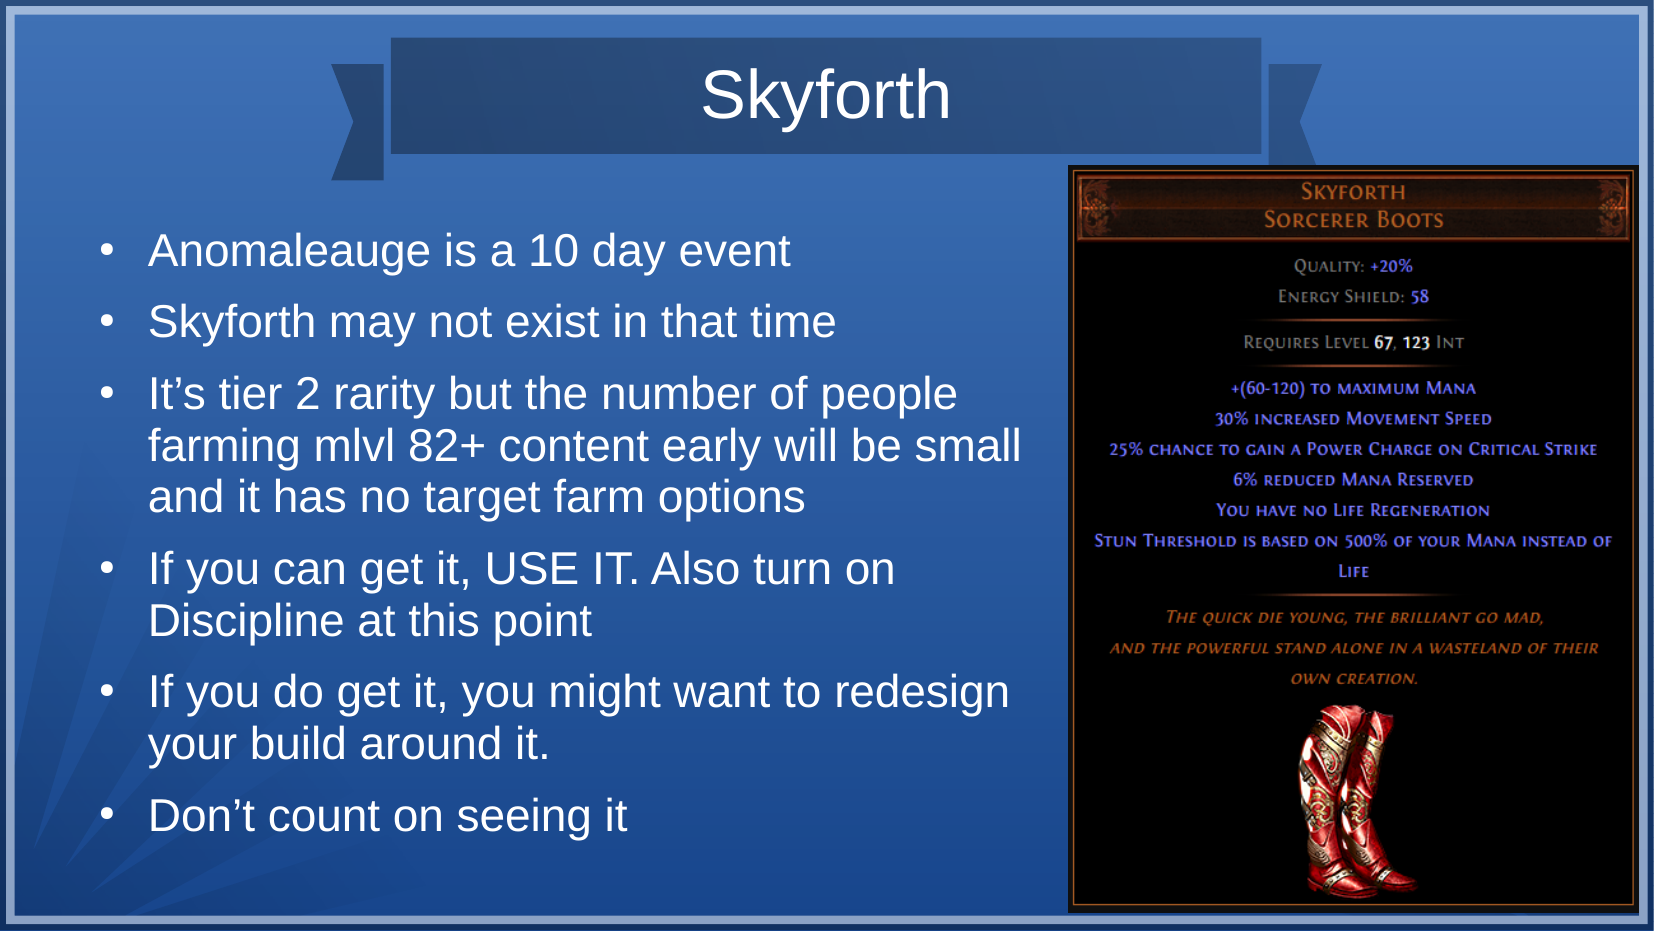

# Skyforth
Anomaleauge is a 10 day event
Skyforth may not exist in that time
It’s tier 2 rarity but the number of people farming mlvl 82+ content early will be small and it has no target farm options
If you can get it, USE IT. Also turn on Discipline at this point
If you do get it, you might want to redesign your build around it.
Don’t count on seeing it